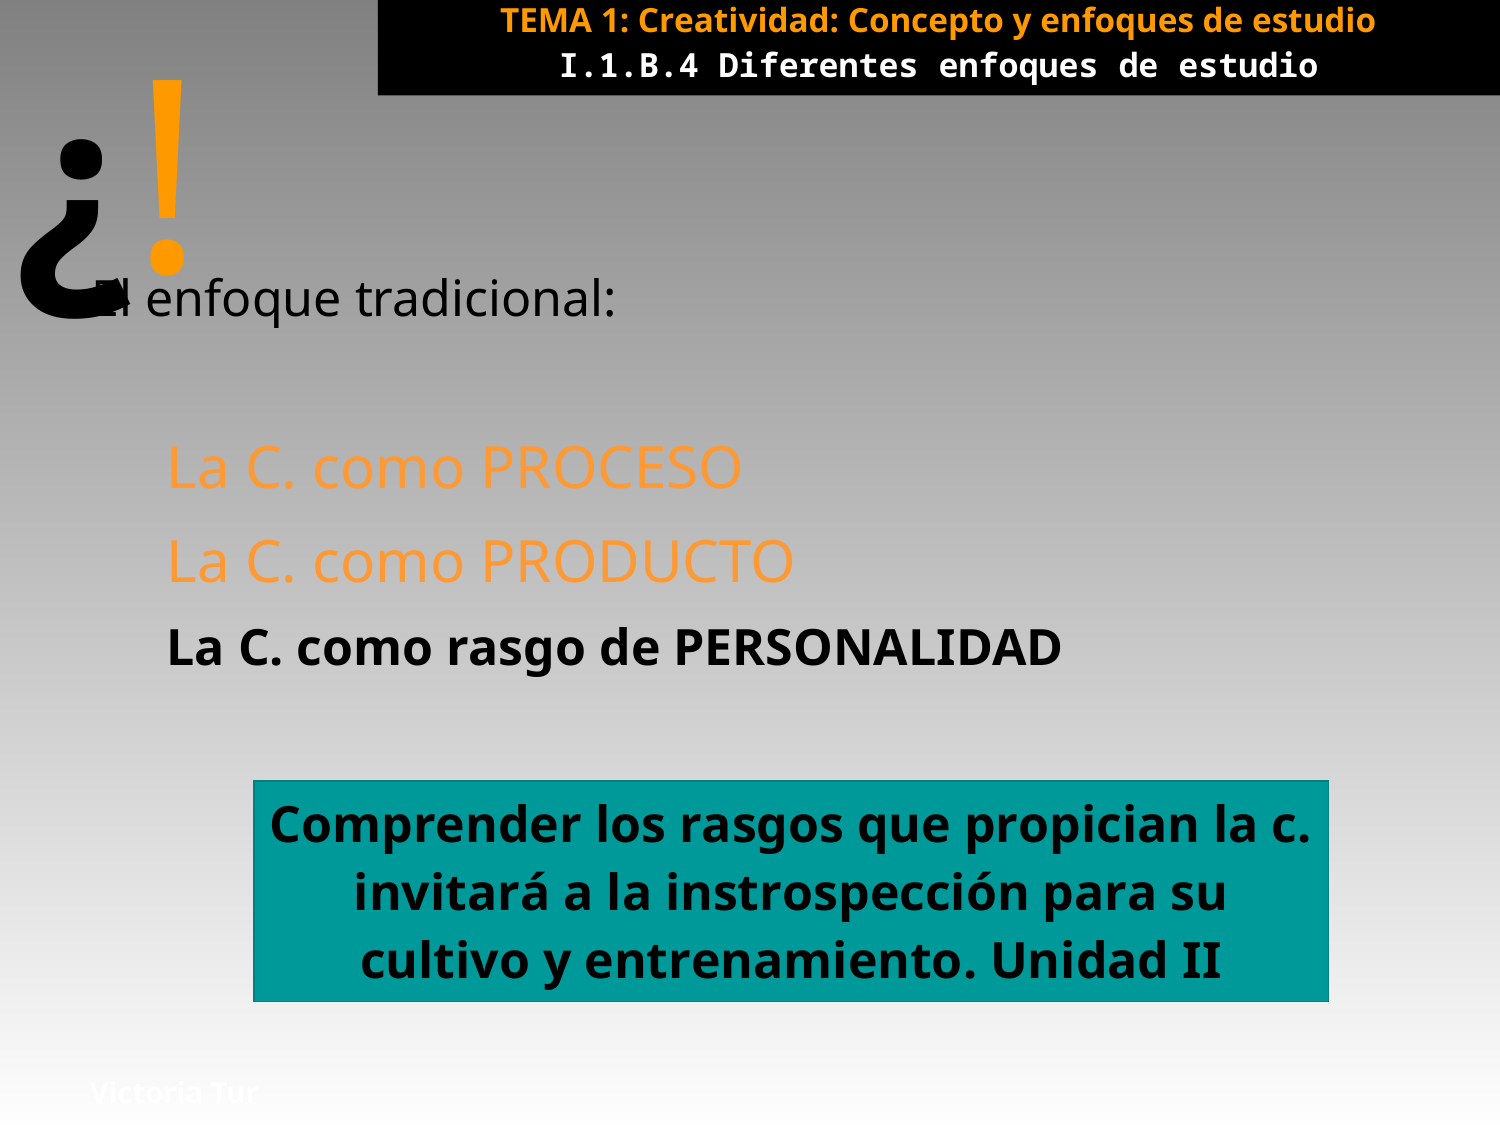

TEMA 1: Creatividad: Concepto y enfoques de estudio
I.1.B.4 Diferentes enfoques de estudio
# El enfoque tradicional:
La C. como PROCESO
La C. como PRODUCTO
La C. como rasgo de PERSONALIDAD
Comprender los rasgos que propician la c. invitará a la instrospección para su cultivo y entrenamiento. Unidad II